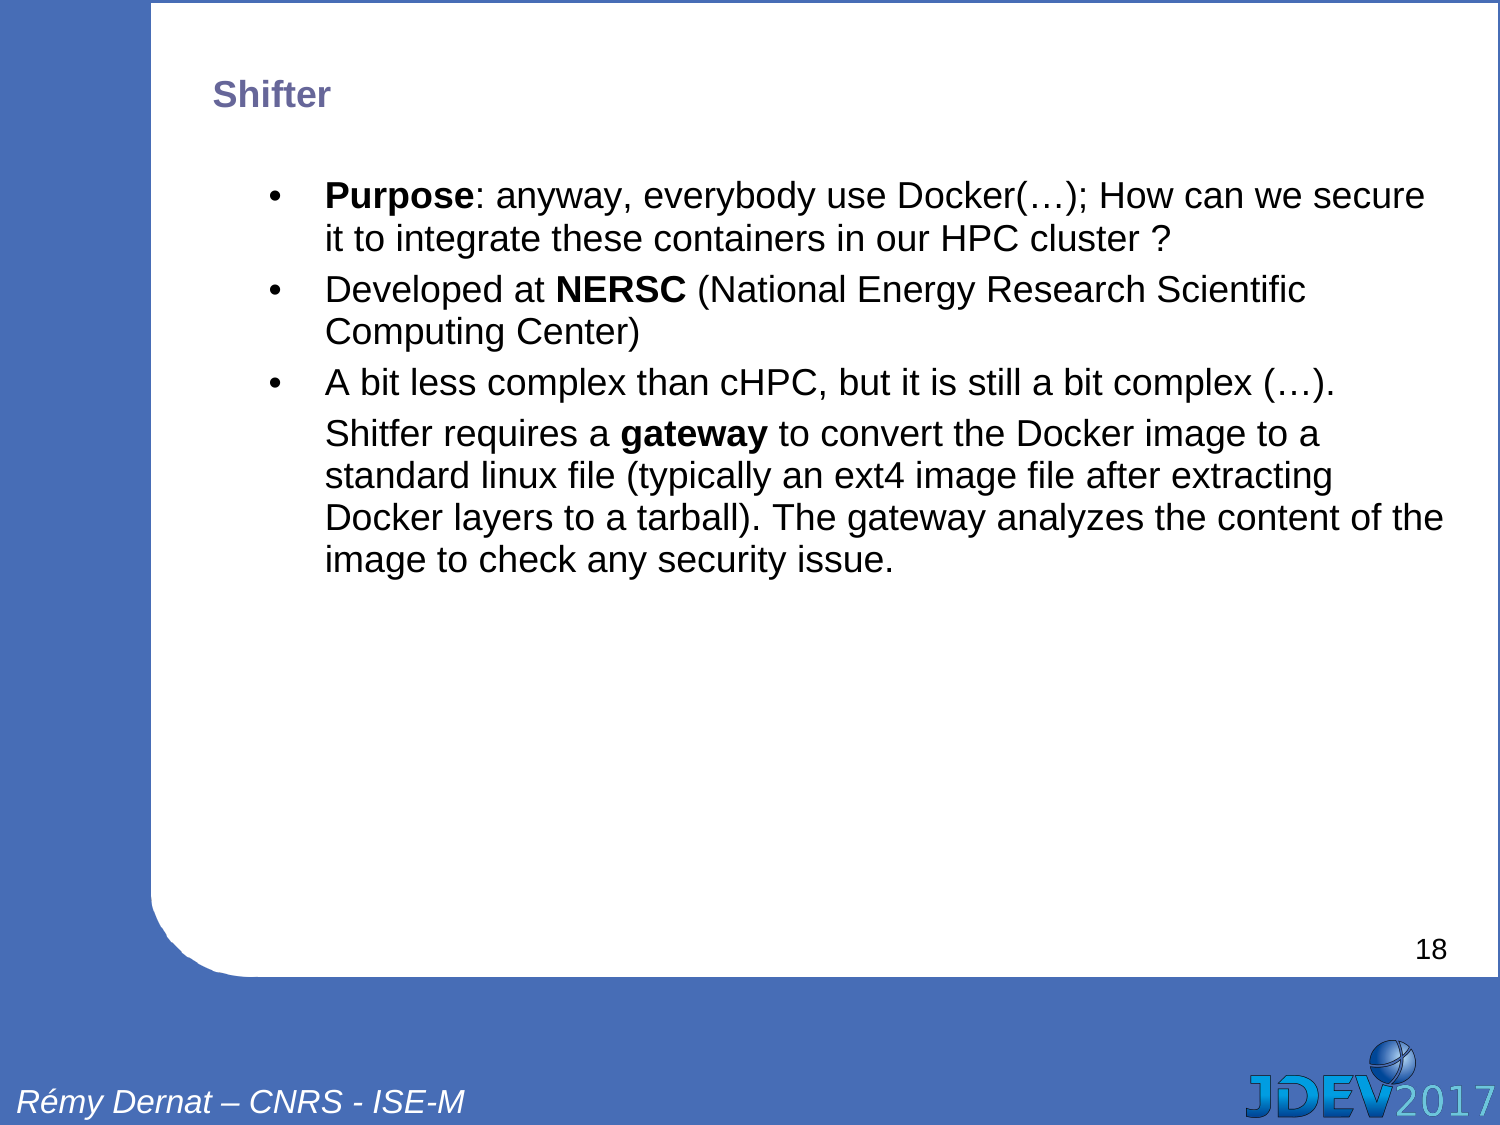

# Shifter
Purpose: anyway, everybody use Docker(…); How can we secure it to integrate these containers in our HPC cluster ?
Developed at NERSC (National Energy Research Scientific Computing Center)
A bit less complex than cHPC, but it is still a bit complex (…).
Shitfer requires a gateway to convert the Docker image to a standard linux file (typically an ext4 image file after extracting Docker layers to a tarball). The gateway analyzes the content of the image to check any security issue.
18
Rémy Dernat – CNRS - ISE-M